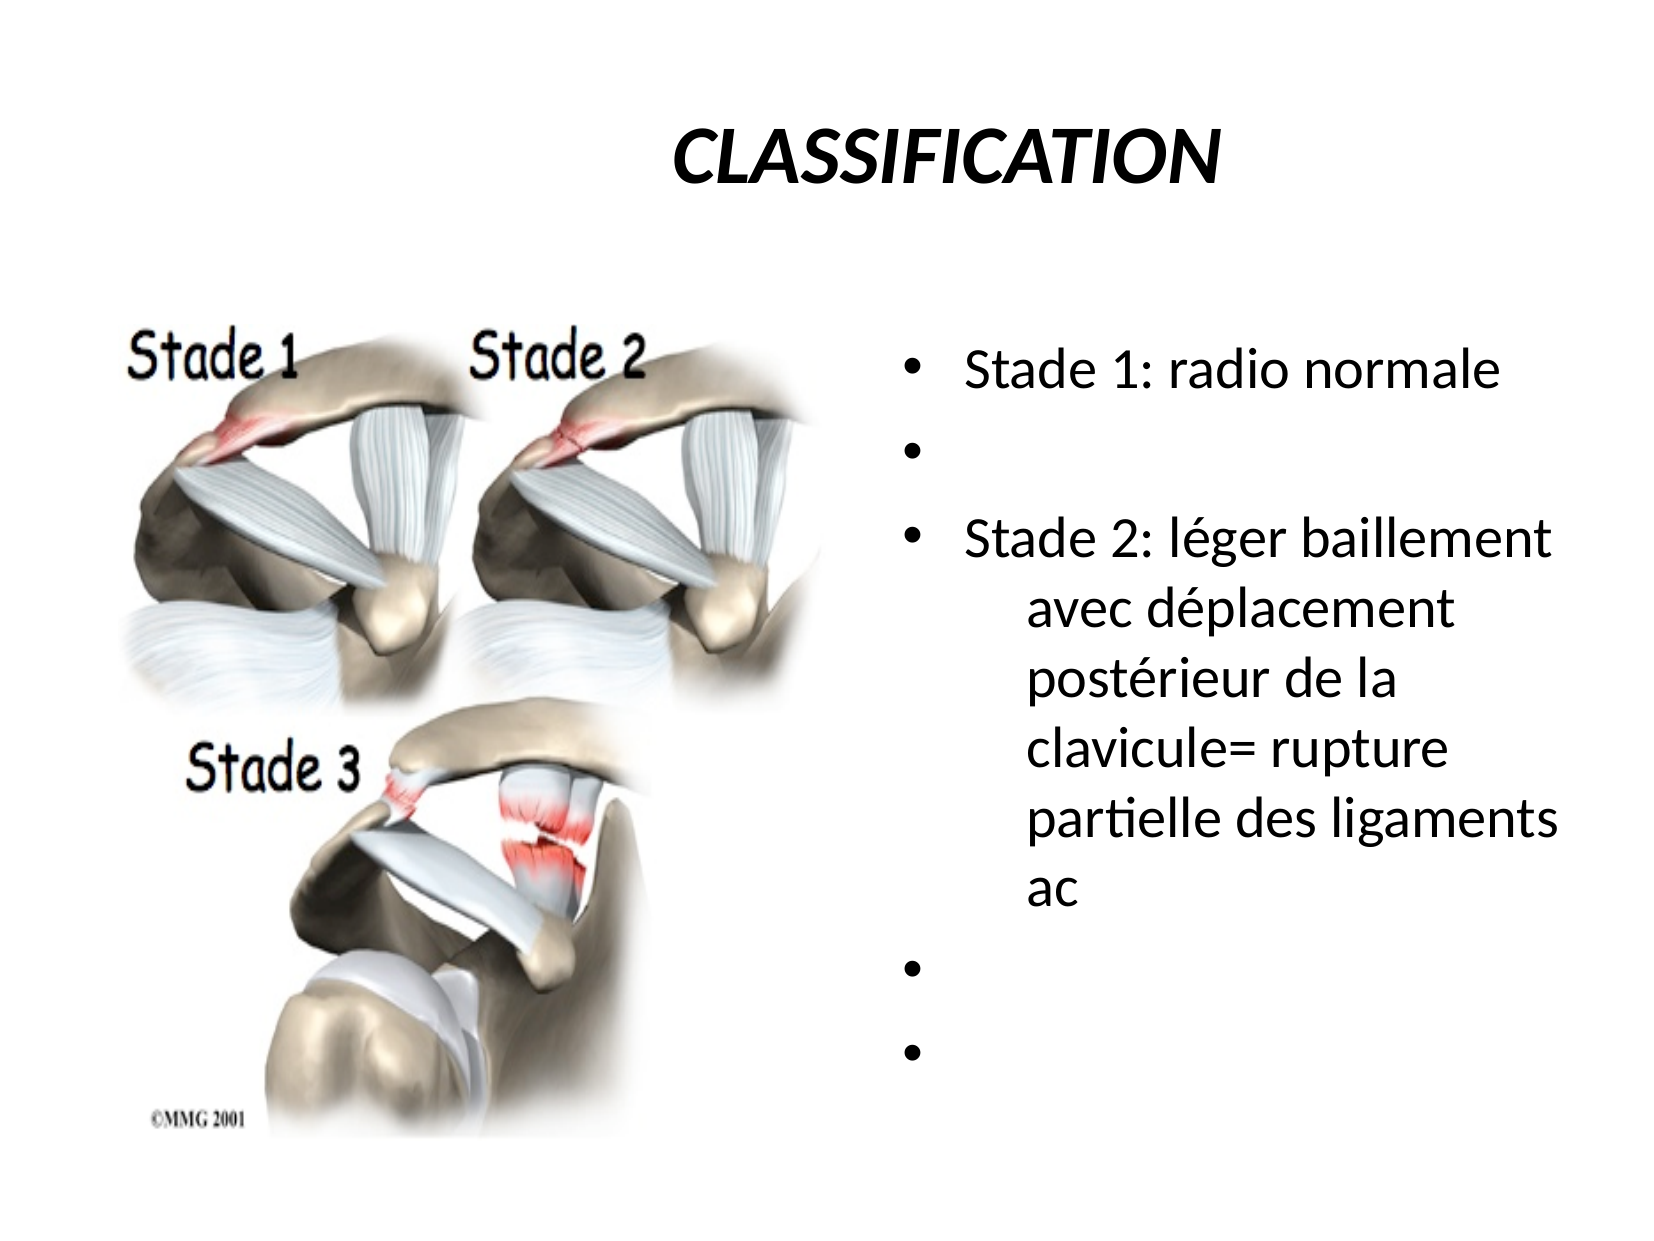

# CLASSIFICATION
Stade 1: radio normale
Stade 2: léger baillement avec déplacement postérieur de la clavicule= rupture partielle des ligaments ac